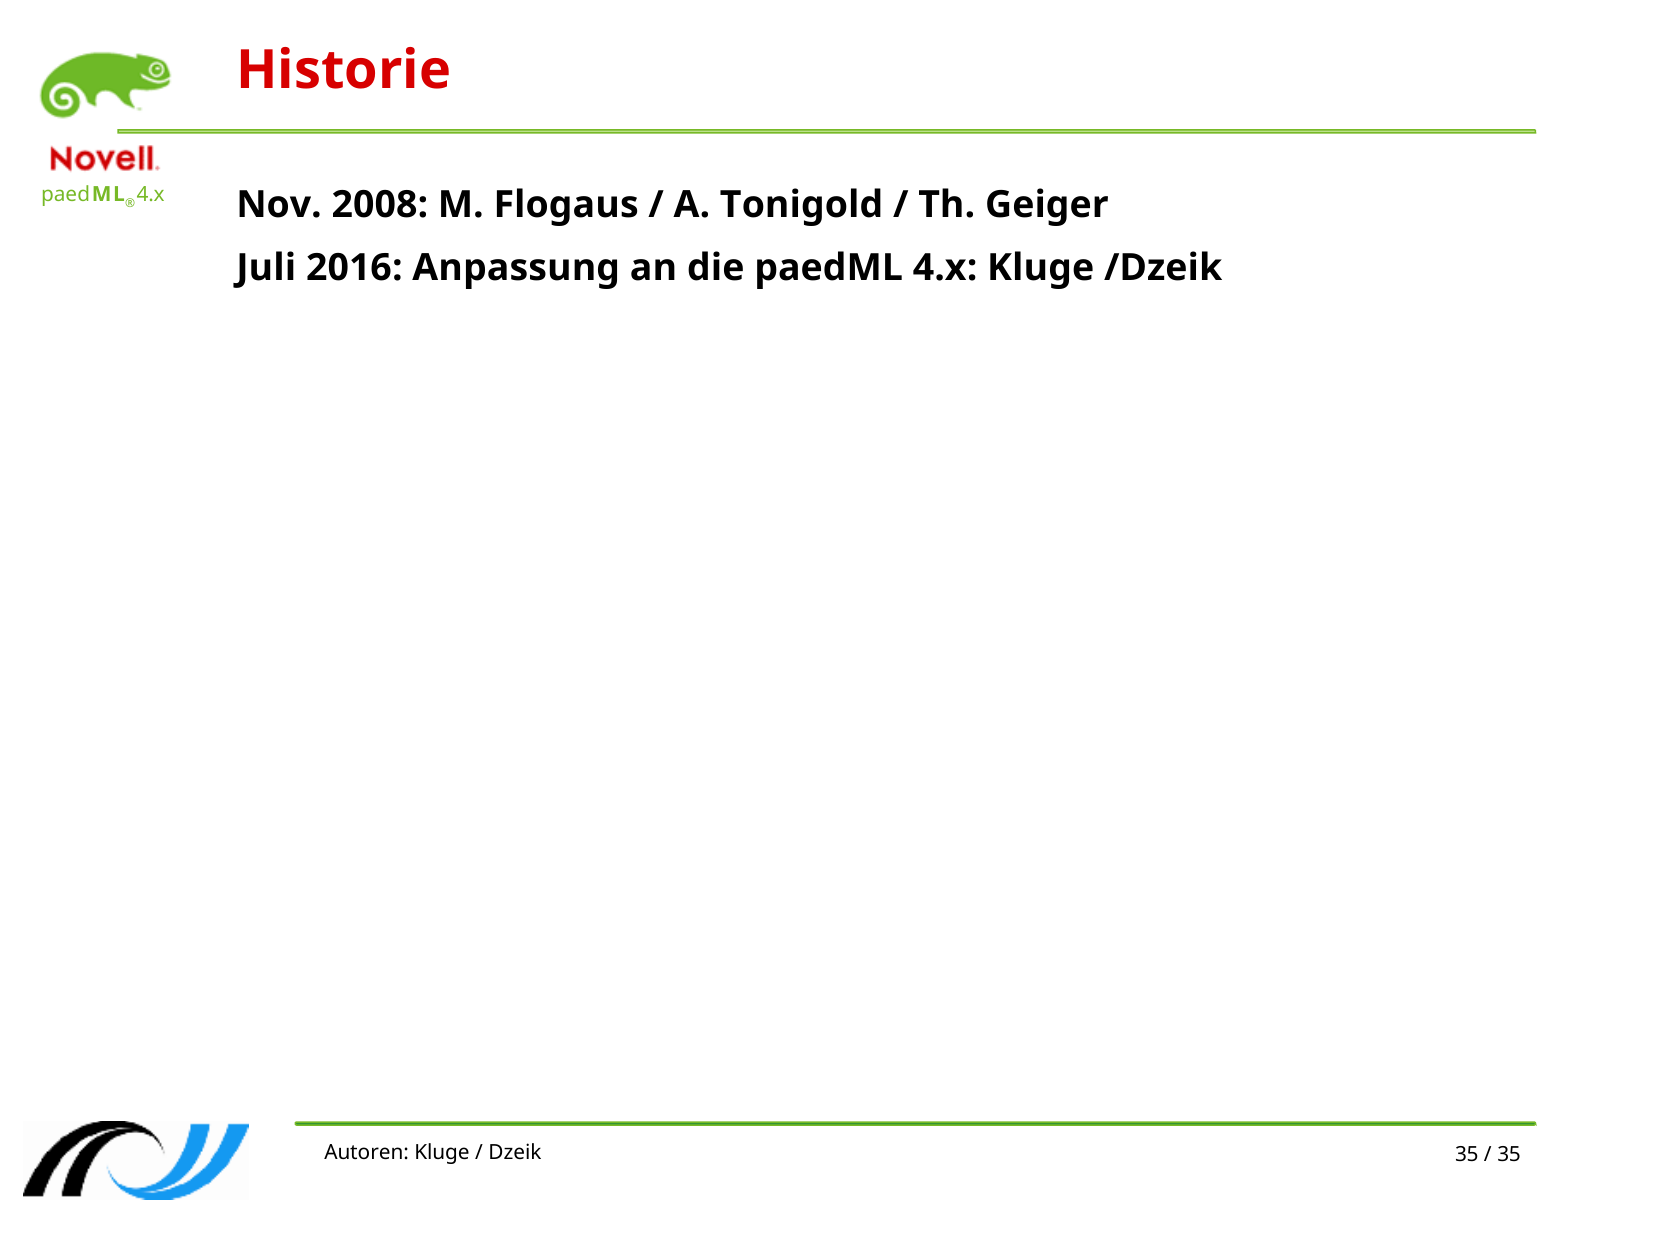

# Historie
Nov. 2008: M. Flogaus / A. Tonigold / Th. Geiger
Juli 2016: Anpassung an die paedML 4.x: Kluge /Dzeik
Autoren: Kluge / Dzeik
35